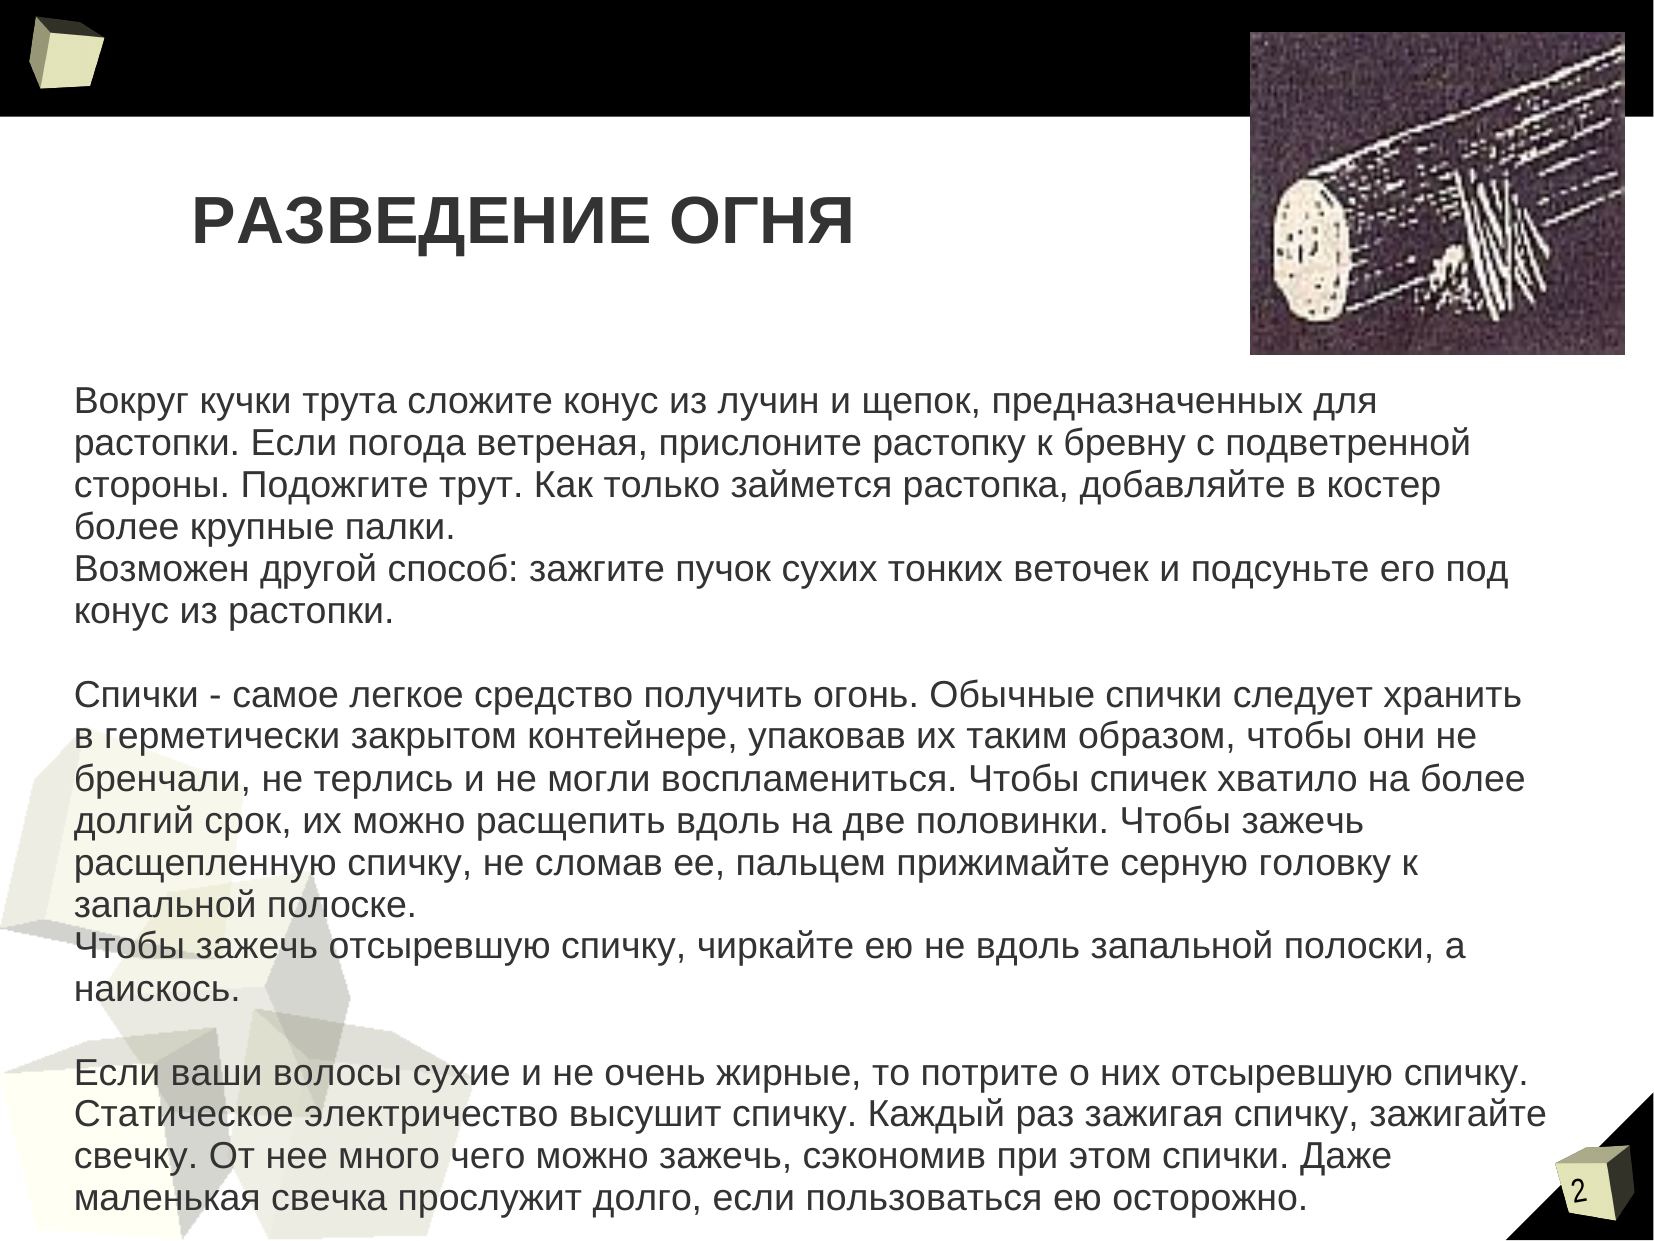

РАЗВЕДЕНИЕ ОГНЯ
Вокруг кучки трута сложите конус из лучин и щепок, предназначенных для растопки. Если погода ветреная, прислоните растопку к бревну с подветренной стороны. Подожгите трут. Как только займется растопка, добавляйте в костер более крупные палки.
Возможен другой способ: зажгите пучок сухих тонких веточек и подсуньте его под конус из растопки.
Спички - самое легкое средство получить огонь. Обычные спички следует хранить в герметически закрытом контейнере, упаковав их таким образом, чтобы они не бренчали, не терлись и не могли воспламениться. Чтобы спичек хватило на более долгий срок, их можно расщепить вдоль на две половинки. Чтобы зажечь расщепленную спичку, не сломав ее, пальцем прижимайте серную головку к запальной полоске.
Чтобы зажечь отсыревшую спичку, чиркайте ею не вдоль запальной полоски, а наискось.
Если ваши волосы сухие и не очень жирные, то потрите о них отсыревшую спичку. Статическое электричество высушит спичку. Каждый раз зажигая спичку, зажигайте свечку. От нее много чего можно зажечь, сэкономив при этом спички. Даже маленькая свечка прослужит долго, если пользоваться ею осторожно.